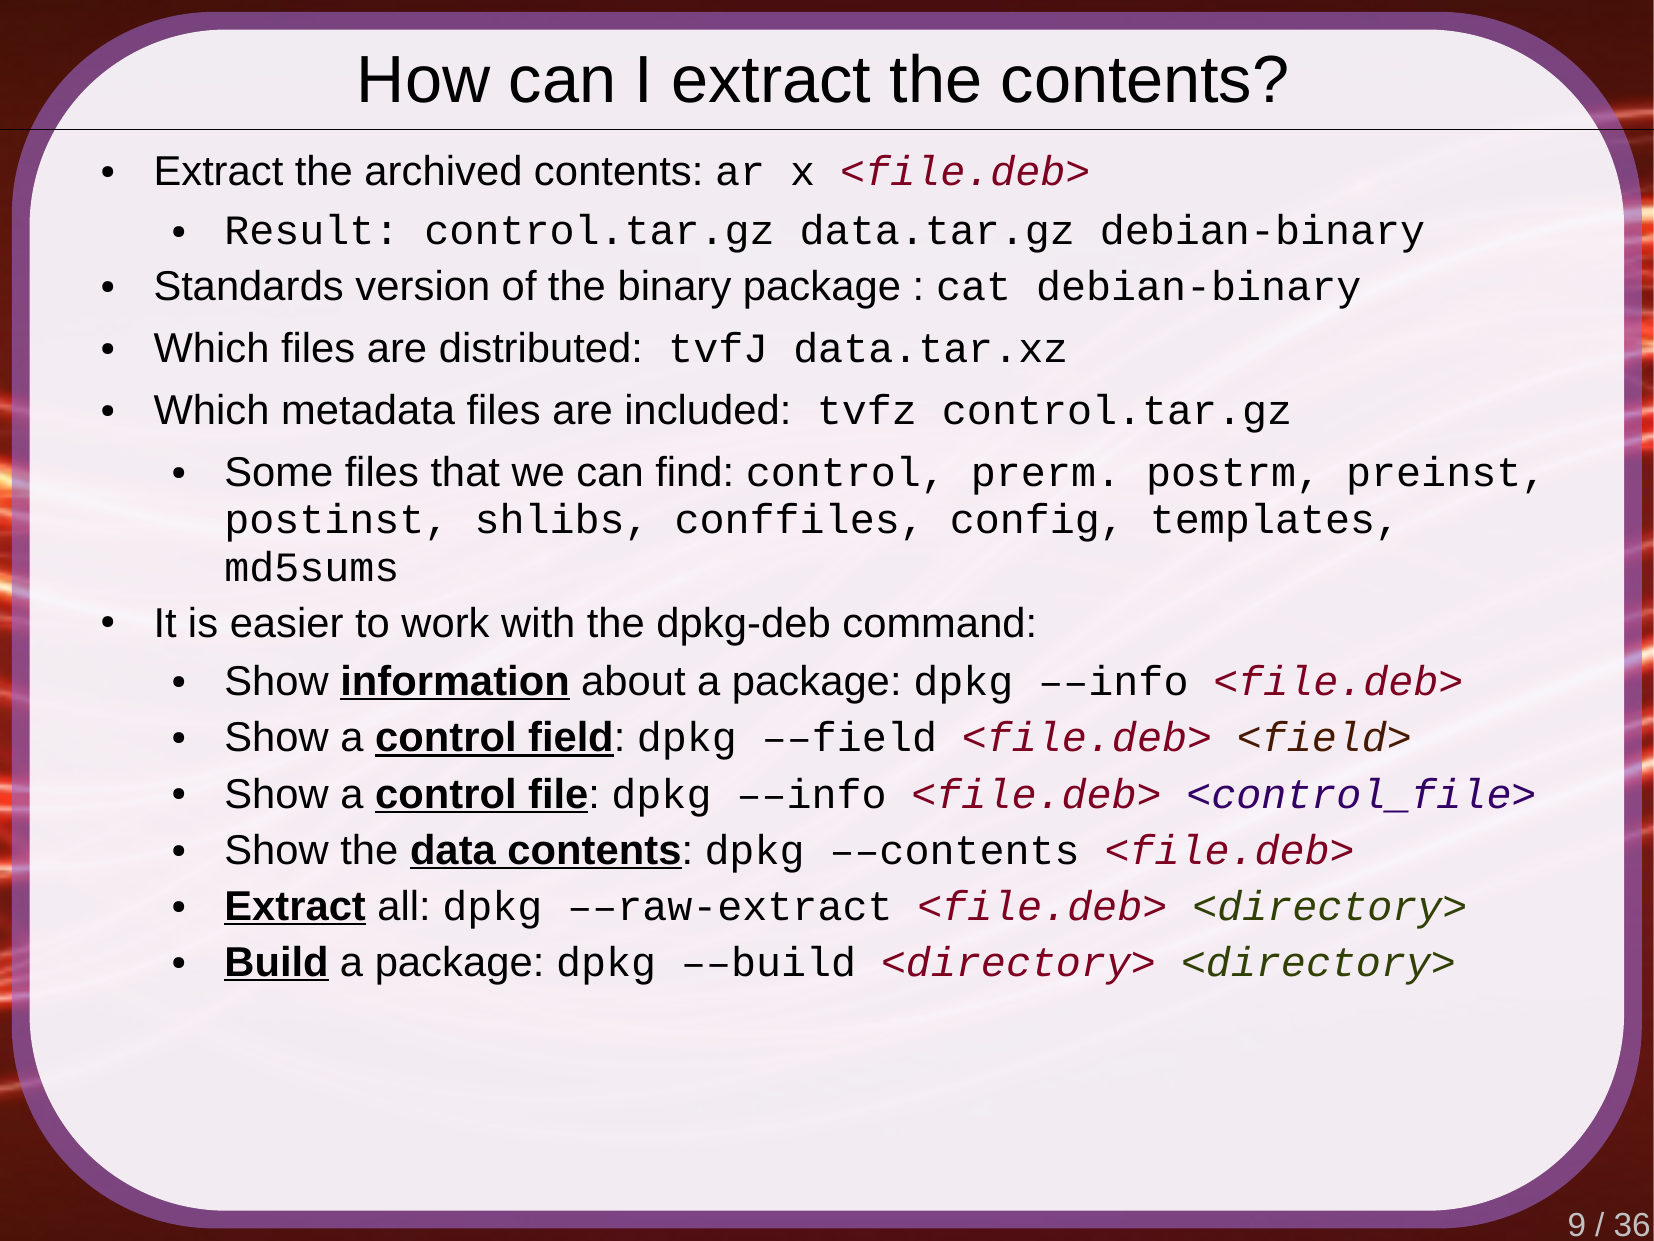

# How can I extract the contents?
Extract the archived contents: ar x <file.deb>
Result: control.tar.gz data.tar.gz debian-binary
Standards version of the binary package : cat debian-binary
Which files are distributed: tvfJ data.tar.xz
Which metadata files are included: tvfz control.tar.gz
Some files that we can find: control, prerm. postrm, preinst, postinst, shlibs, conffiles, config, templates, md5sums
It is easier to work with the dpkg-deb command:
Show information about a package: dpkg ––info <file.deb>
Show a control field: dpkg ––field <file.deb> <field>
Show a control file: dpkg ––info <file.deb> <control_file>
Show the data contents: dpkg ––contents <file.deb>
Extract all: dpkg ––raw-extract <file.deb> <directory>
Build a package: dpkg ––build <directory> <directory>